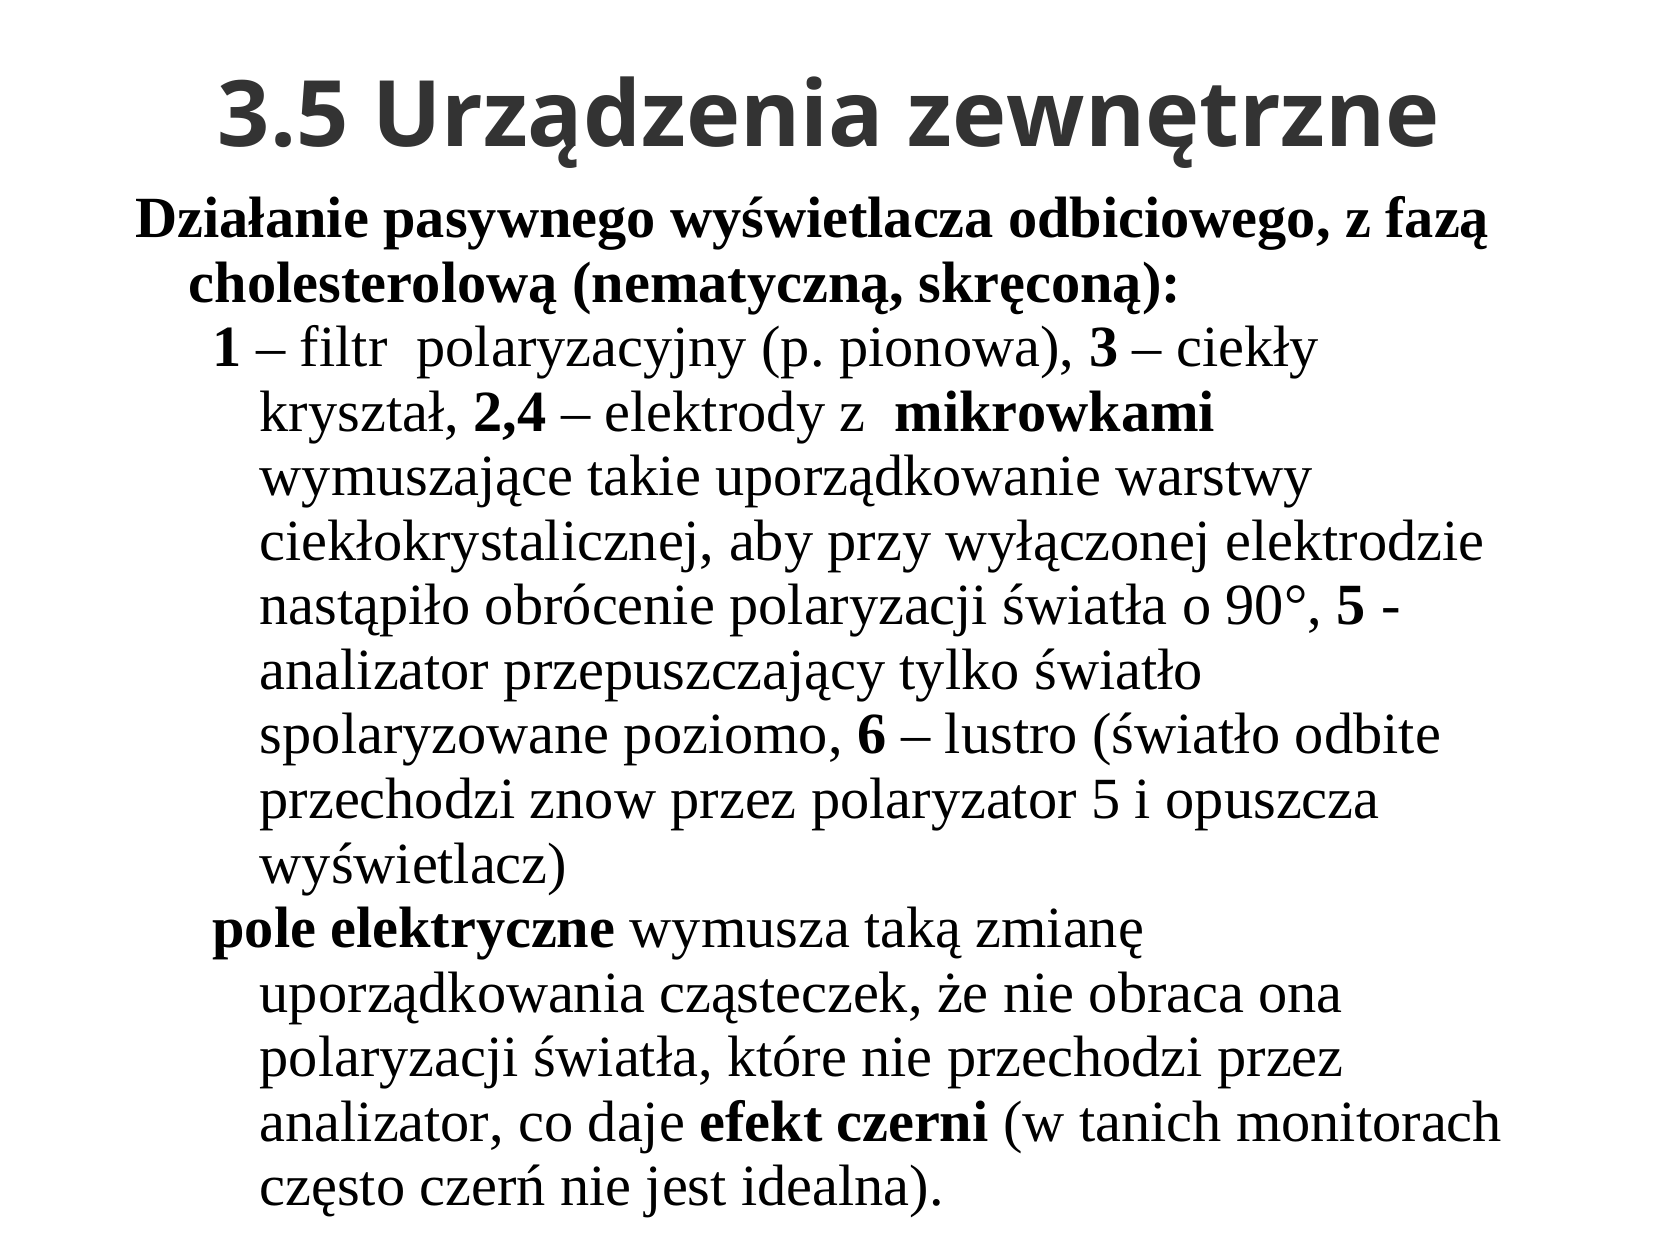

# 3.5 Urządzenia zewnętrzne
Działanie pasywnego wyświetlacza odbiciowego, z fazą cholesterolową (nematyczną, skręconą):
1 – filtr polaryzacyjny (p. pionowa), 3 – ciekły kryształ, 2,4 – elektrody z mikrowkami wymuszające takie uporządkowanie warstwy ciekłokrystalicznej, aby przy wyłączonej elektrodzie nastąpiło obrócenie polaryzacji światła o 90°, 5 - analizator przepuszczający tylko światło spolaryzowane poziomo, 6 – lustro (światło odbite przechodzi znow przez polaryzator 5 i opuszcza wyświetlacz)
pole elektryczne wymusza taką zmianę uporządkowania cząsteczek, że nie obraca ona polaryzacji światła, które nie przechodzi przez analizator, co daje efekt czerni (w tanich monitorach często czerń nie jest idealna).